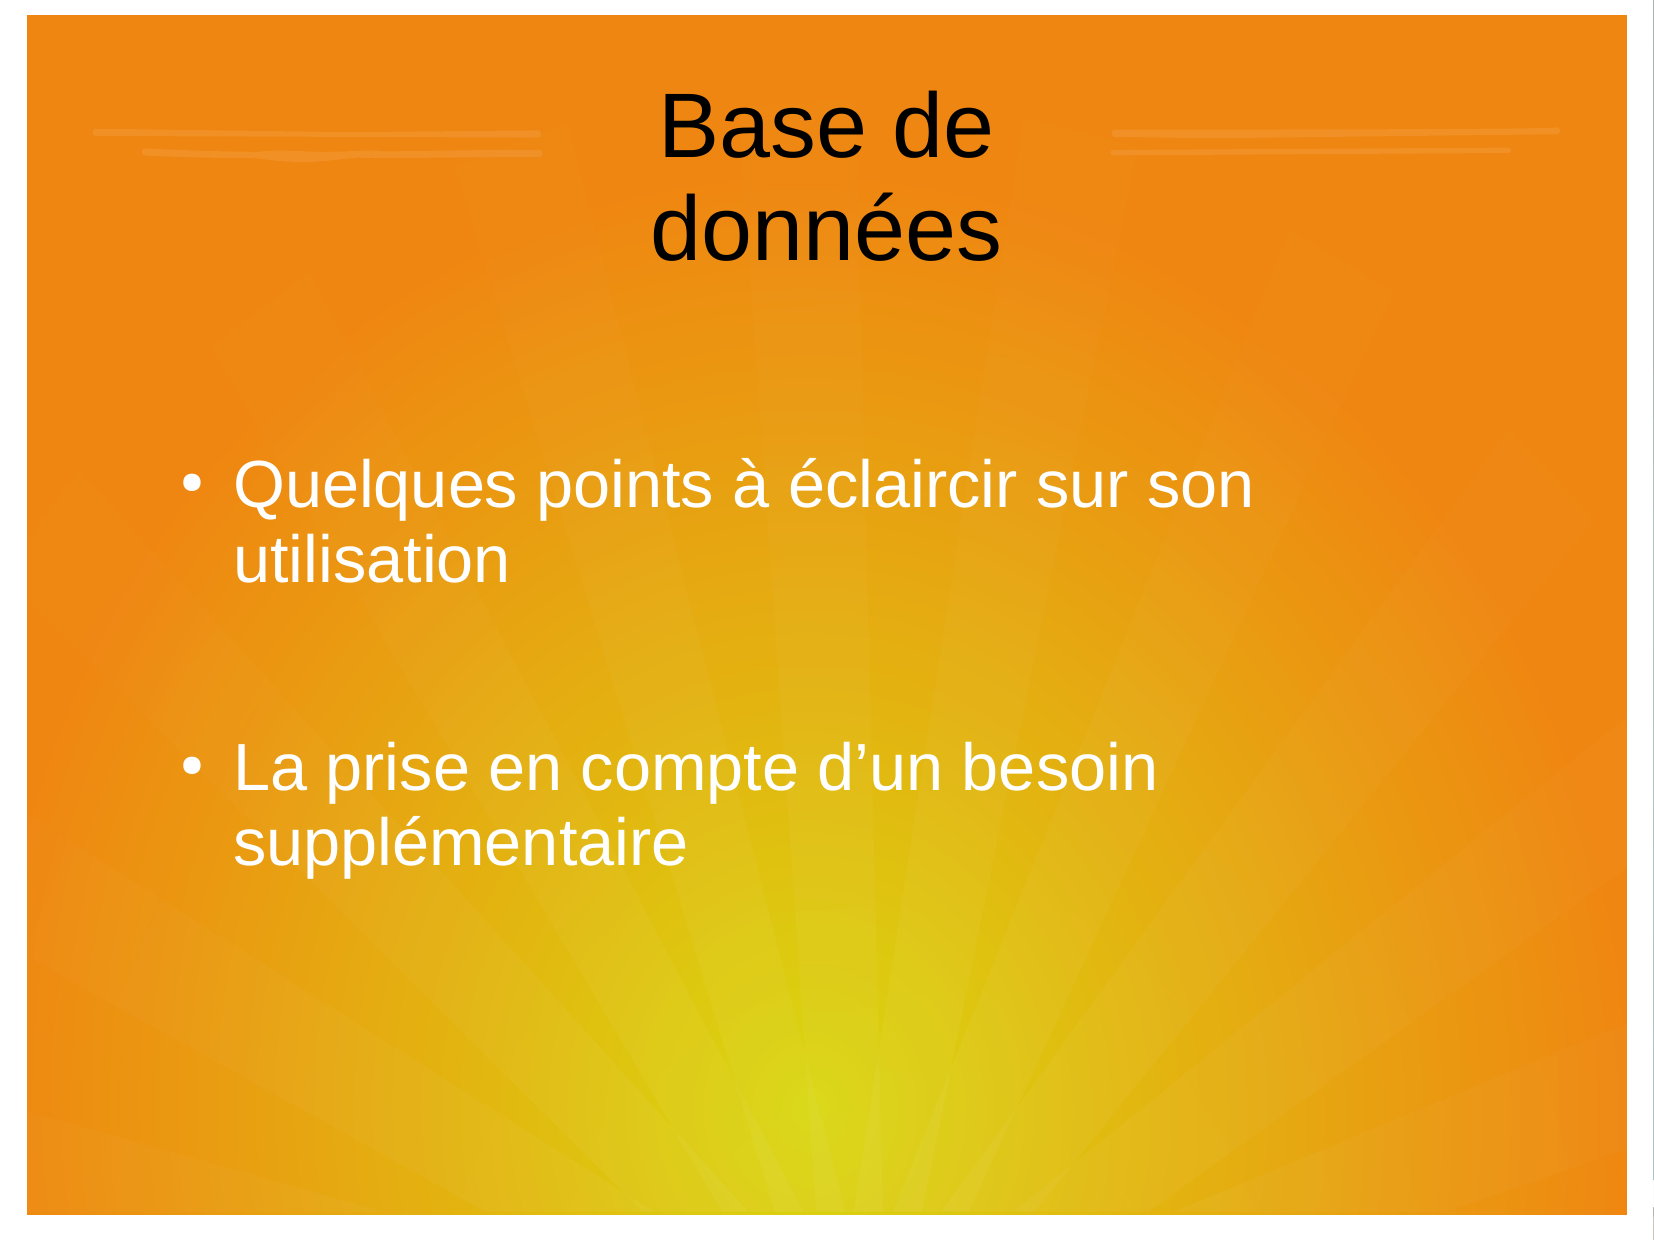

# Base de données
Quelques points à éclaircir sur son utilisation
La prise en compte d’un besoin supplémentaire